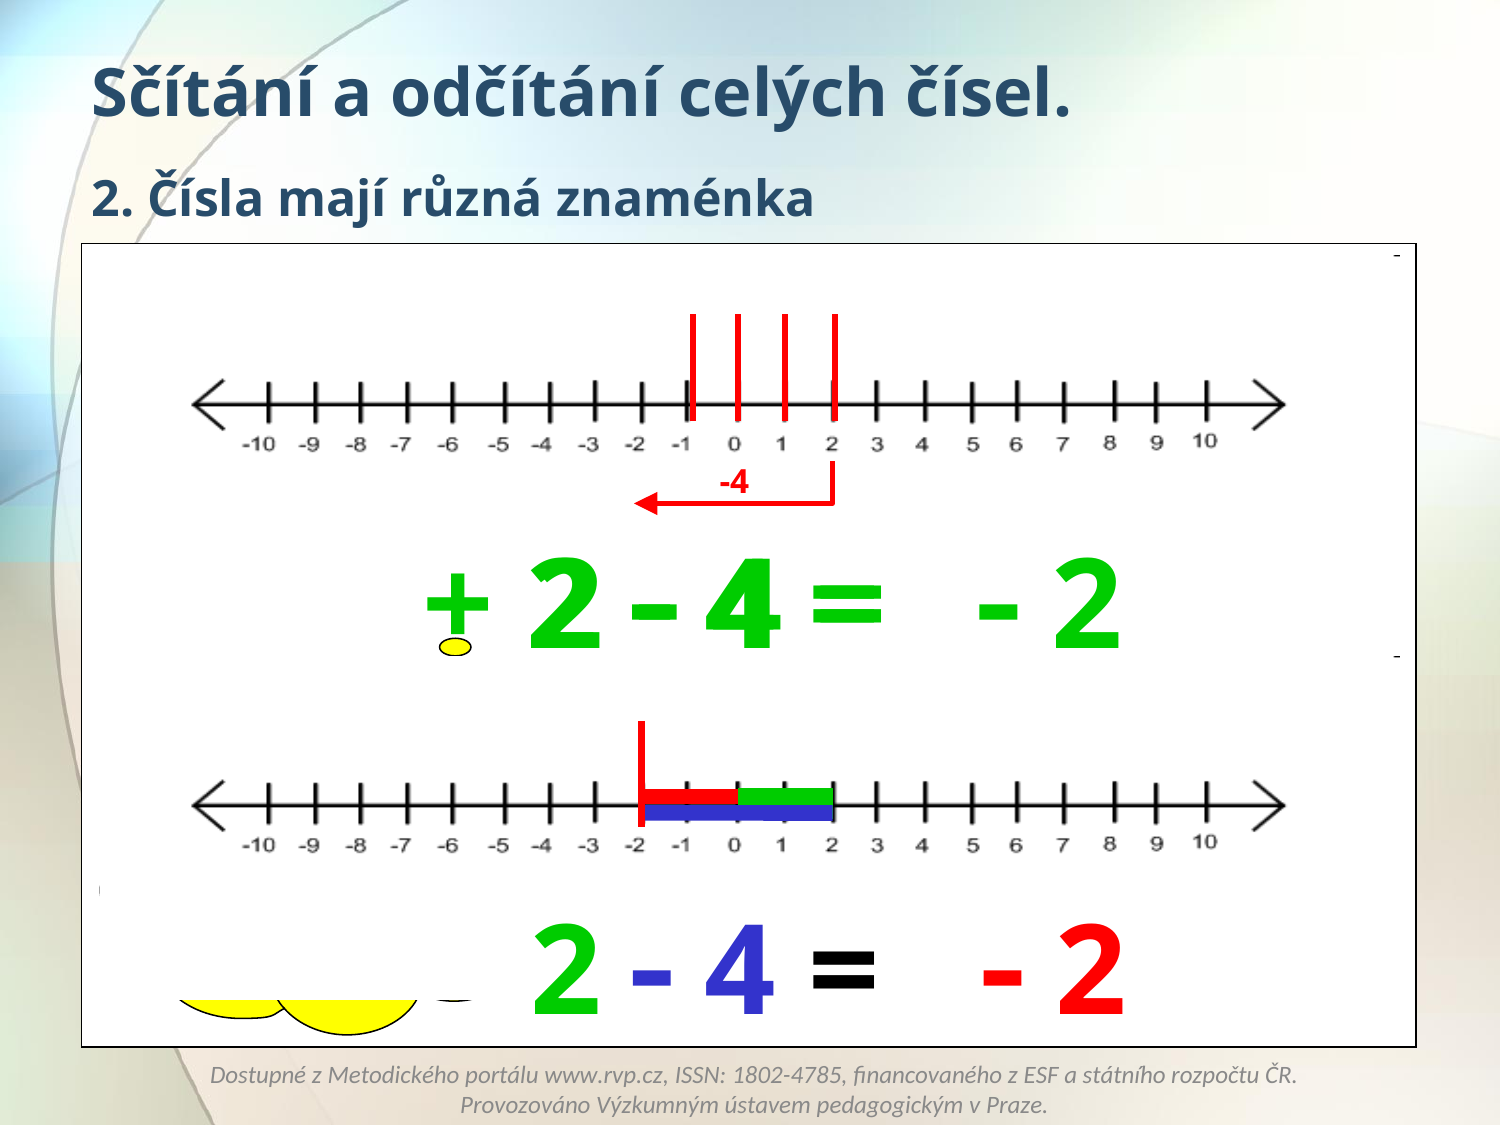

Sčítání a odčítání celých čísel.
2. Čísla mají různá znaménka
-4
+ 2  4 =
2  4 =
 2
Je-li na začátku příkladu kladné číslo, znaménko + obvykle nepíšeme
2
  4 =
 2